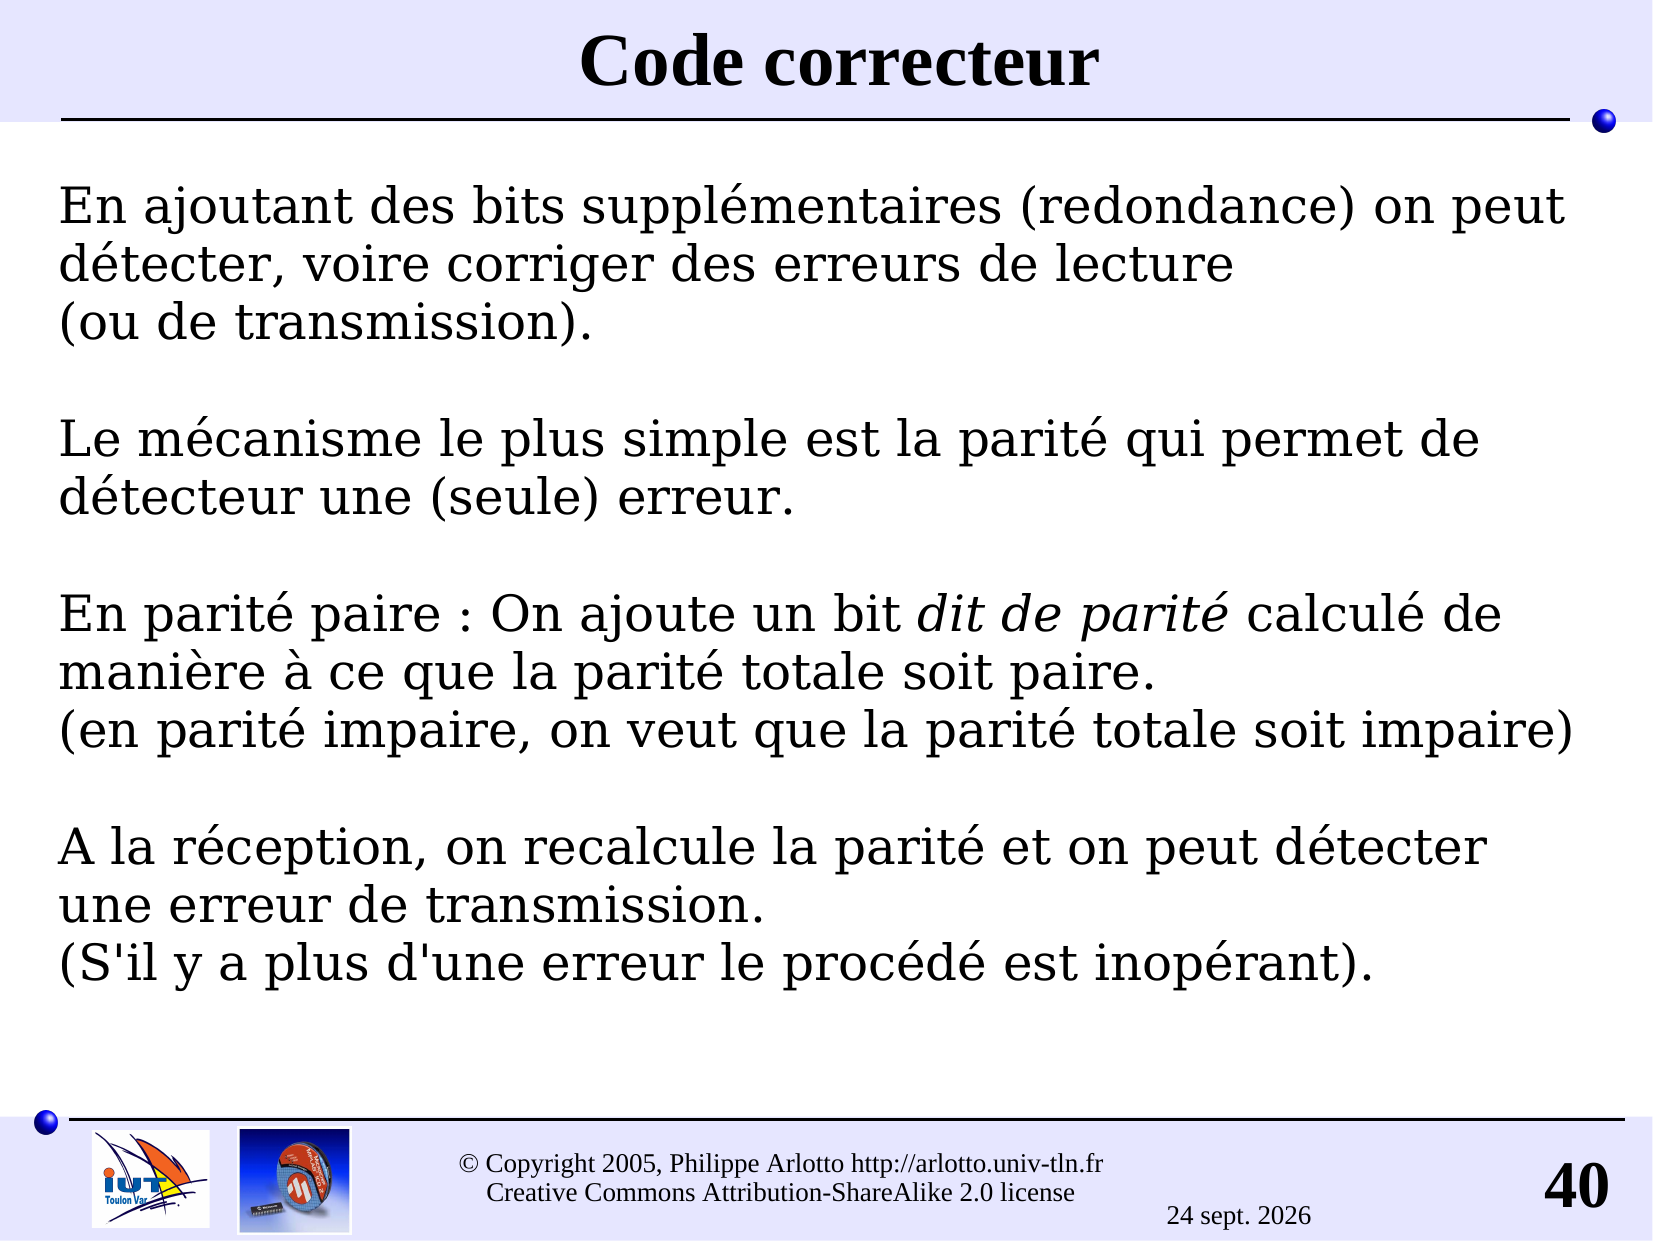

# Code correcteur
En ajoutant des bits supplémentaires (redondance) on peut
détecter, voire corriger des erreurs de lecture
(ou de transmission).
Le mécanisme le plus simple est la parité qui permet de
détecteur une (seule) erreur.
En parité paire : On ajoute un bit dit de parité calculé de
manière à ce que la parité totale soit paire.
(en parité impaire, on veut que la parité totale soit impaire)
A la réception, on recalcule la parité et on peut détecter
une erreur de transmission.
(S'il y a plus d'une erreur le procédé est inopérant).